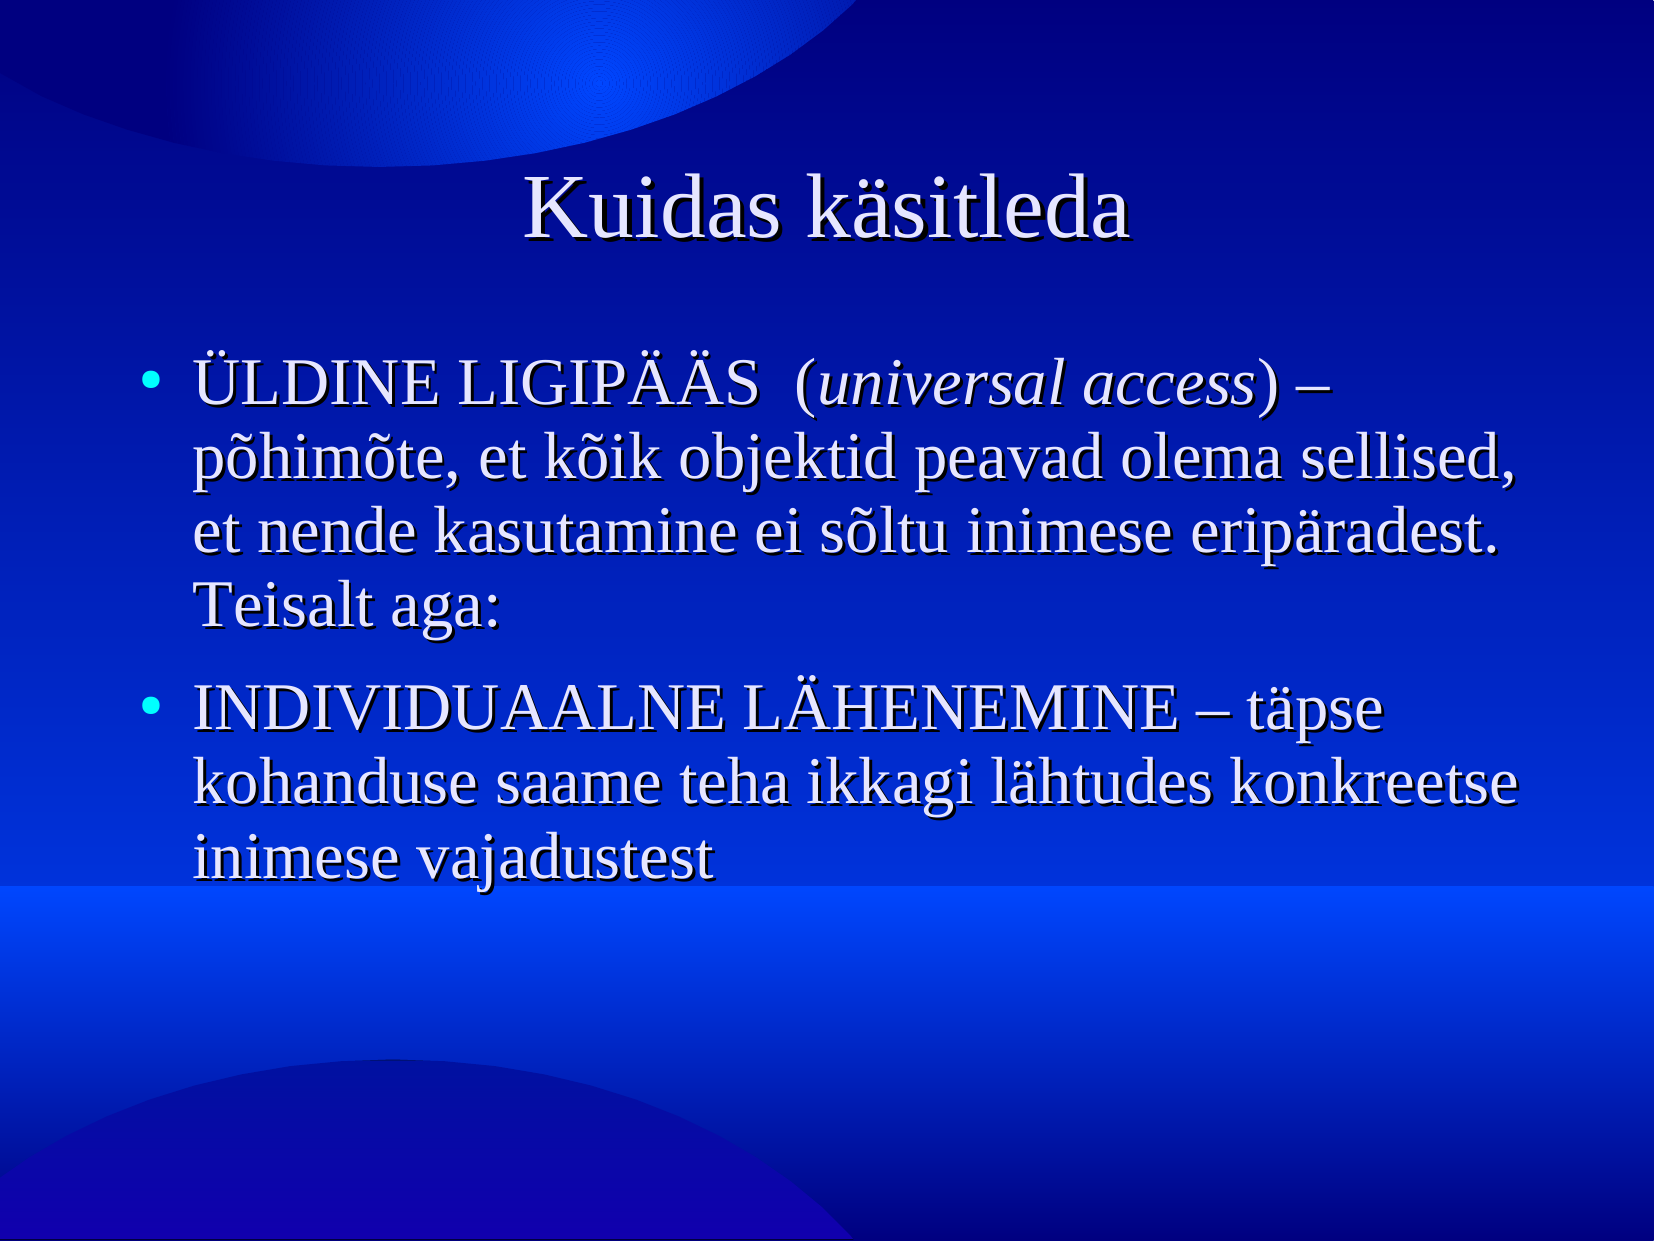

# Kuidas käsitleda
ÜLDINE LIGIPÄÄS (universal access) – põhimõte, et kõik objektid peavad olema sellised, et nende kasutamine ei sõltu inimese eripäradest.
Teisalt aga:
INDIVIDUAALNE LÄHENEMINE – täpse kohanduse saame teha ikkagi lähtudes konkreetse inimese vajadustest